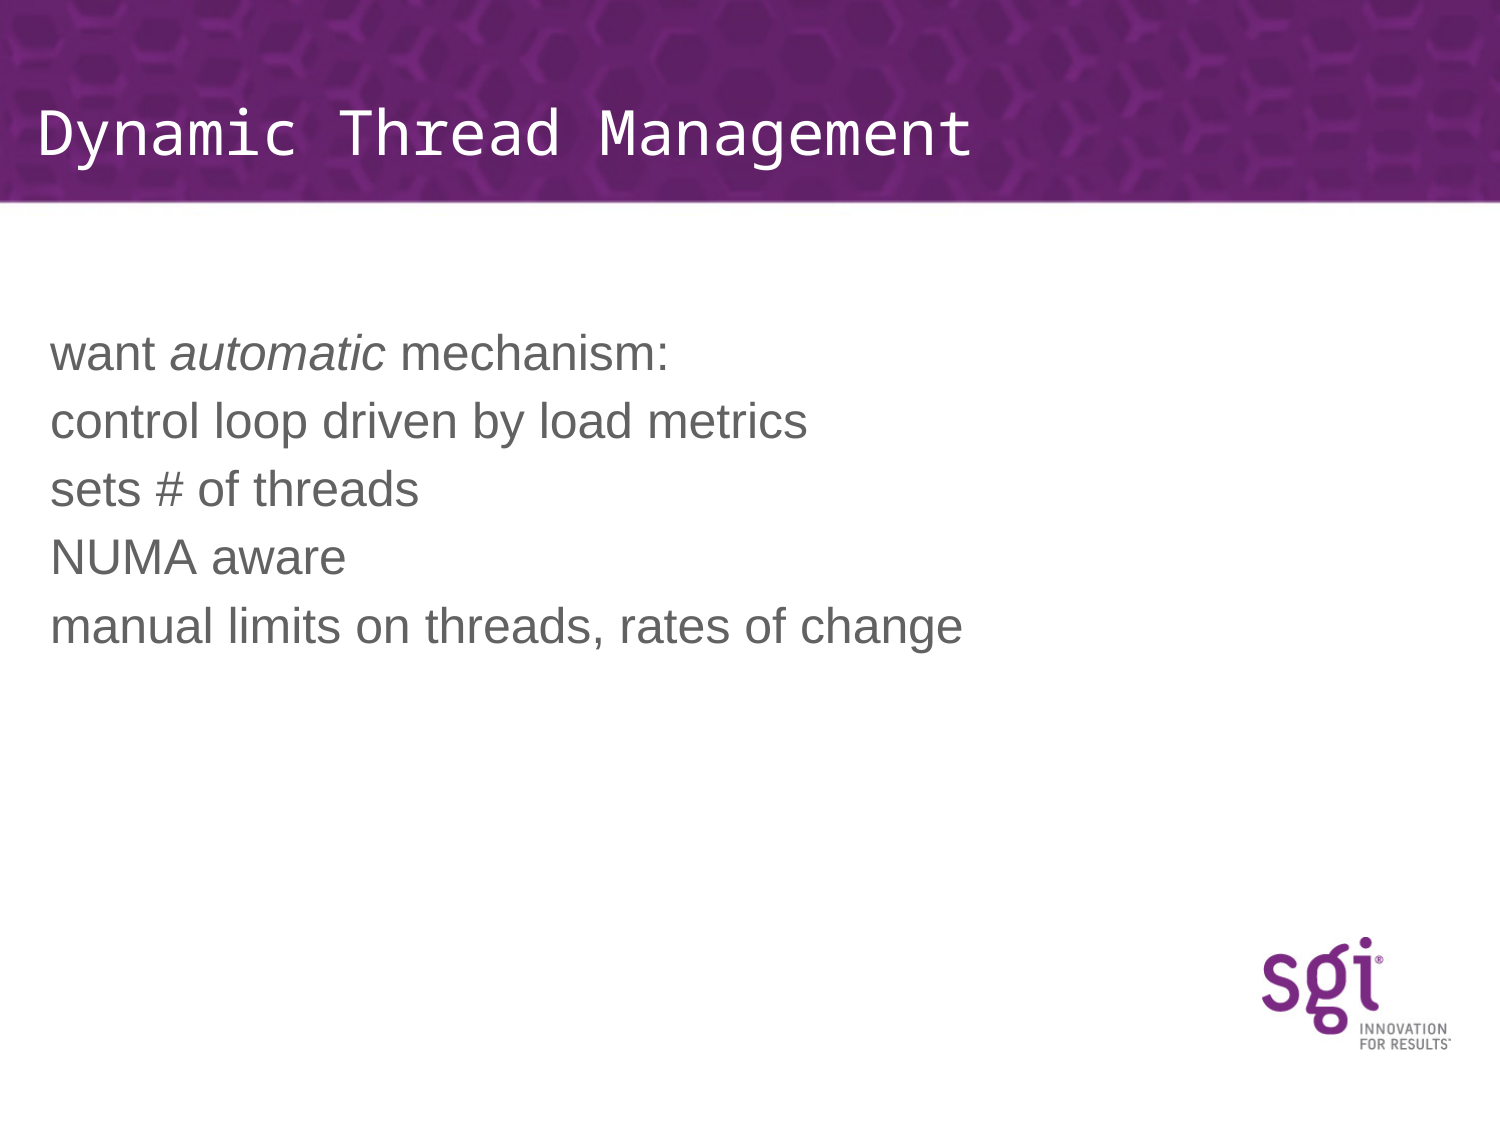

# Dynamic Thread Management
want automatic mechanism:
control loop driven by load metrics
sets # of threads
NUMA aware
manual limits on threads, rates of change